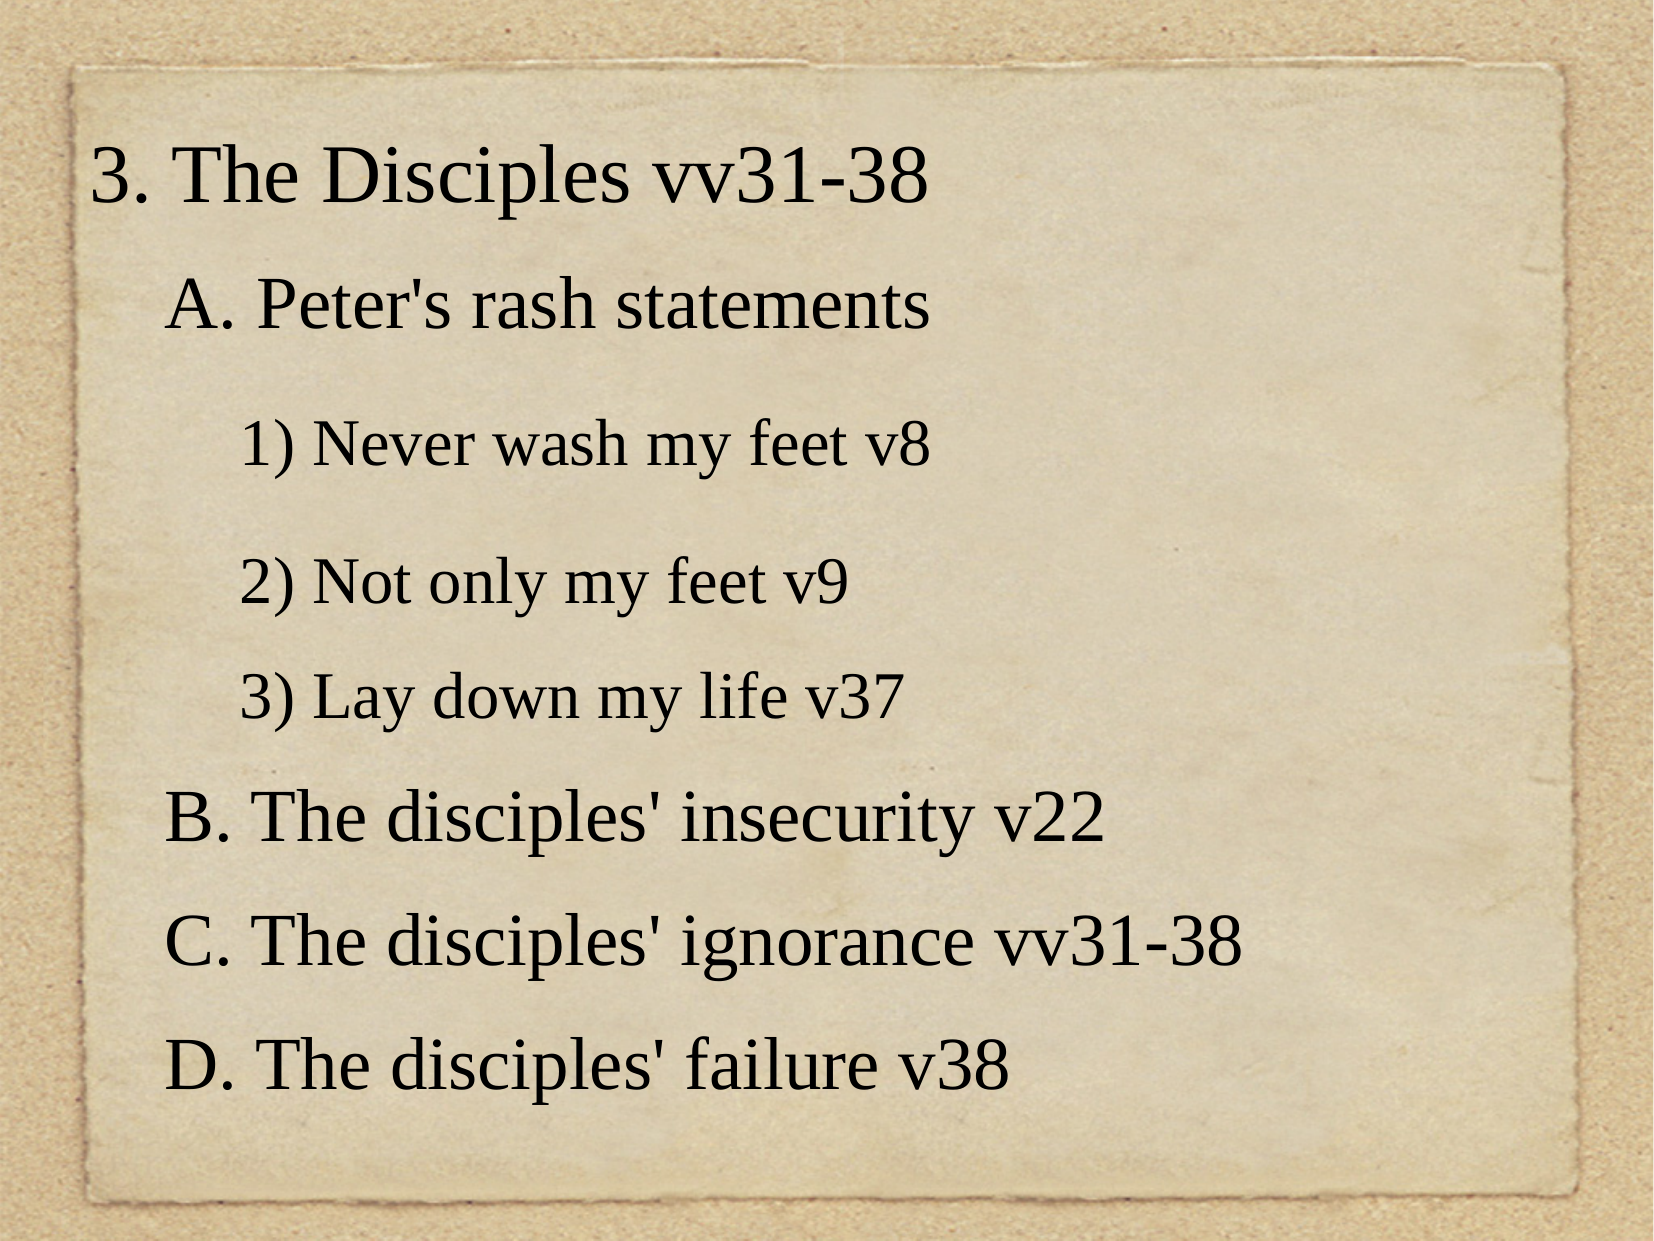

3. The Disciples vv31-38
	A. Peter's rash statements
		1) Never wash my feet v8
		2) Not only my feet v9
		3) Lay down my life v37
	B. The disciples' insecurity v22
	C. The disciples' ignorance vv31-38
	D. The disciples' failure v38